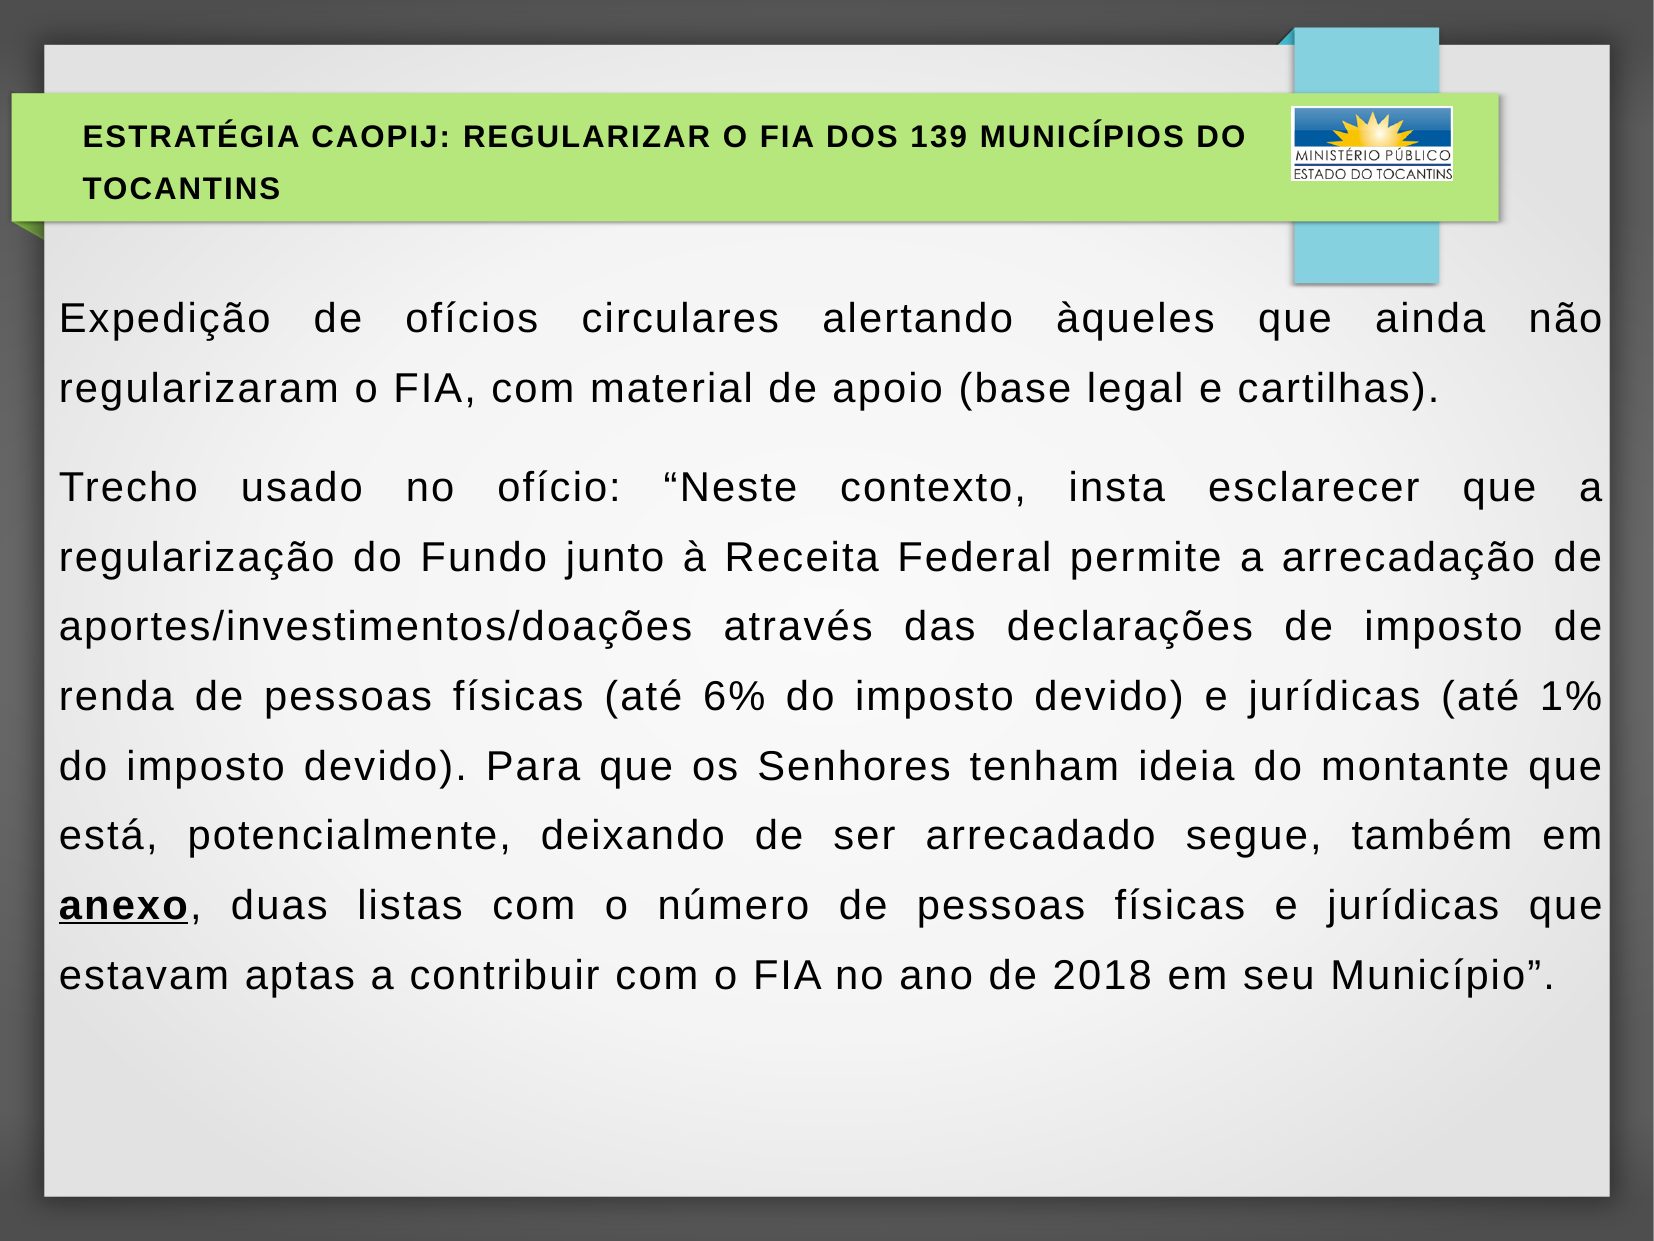

# ESTRATÉGIA CAOPIJ: REGULARIZAR O FIA DOS 139 MUNICÍPIOS DO TOCANTINS
Expedição de ofícios circulares alertando àqueles que ainda não regularizaram o FIA, com material de apoio (base legal e cartilhas).
Trecho usado no ofício: “Neste contexto, insta esclarecer que a regularização do Fundo junto à Receita Federal permite a arrecadação de aportes/investimentos/doações através das declarações de imposto de renda de pessoas físicas (até 6% do imposto devido) e jurídicas (até 1% do imposto devido). Para que os Senhores tenham ideia do montante que está, potencialmente, deixando de ser arrecadado segue, também em anexo, duas listas com o número de pessoas físicas e jurídicas que estavam aptas a contribuir com o FIA no ano de 2018 em seu Município”.